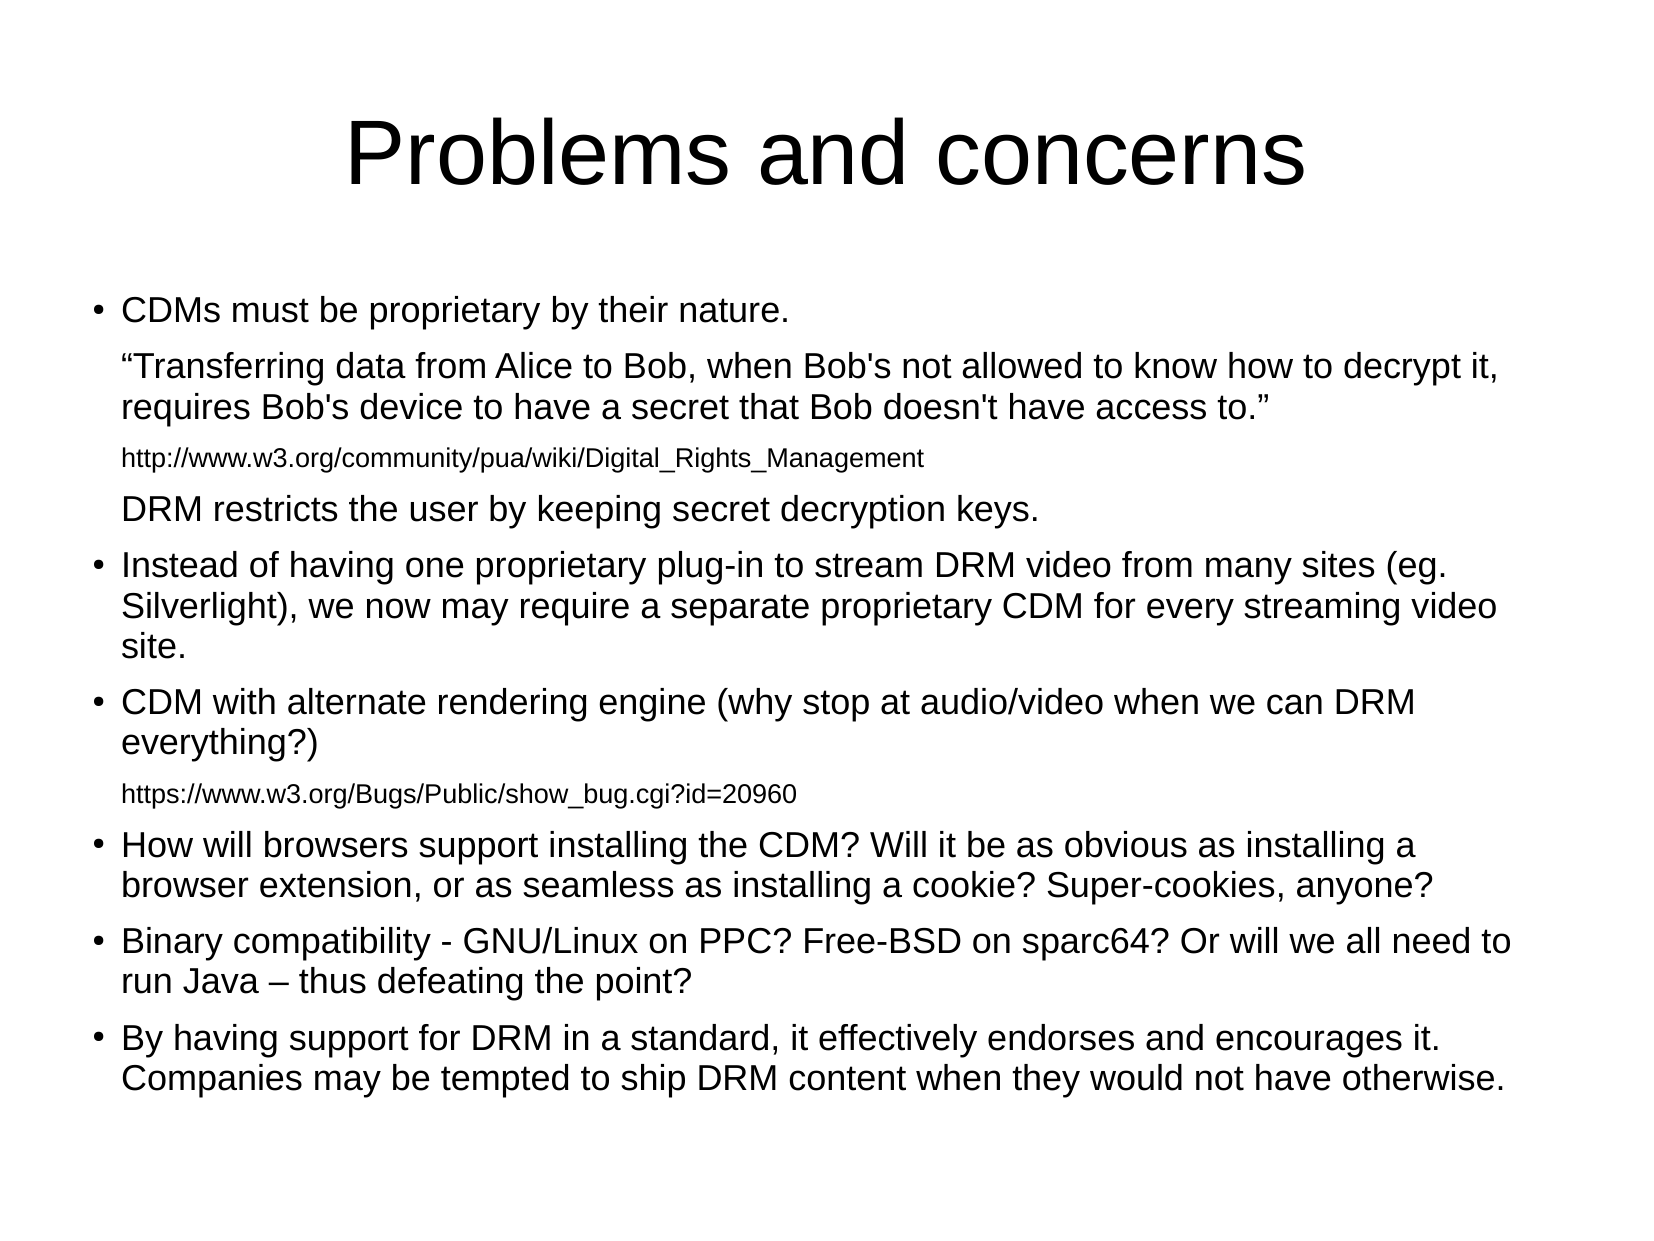

# Problems and concerns
CDMs must be proprietary by their nature.
“Transferring data from Alice to Bob, when Bob's not allowed to know how to decrypt it, requires Bob's device to have a secret that Bob doesn't have access to.”
http://www.w3.org/community/pua/wiki/Digital_Rights_Management
DRM restricts the user by keeping secret decryption keys.
Instead of having one proprietary plug-in to stream DRM video from many sites (eg. Silverlight), we now may require a separate proprietary CDM for every streaming video site.
CDM with alternate rendering engine (why stop at audio/video when we can DRM everything?)
https://www.w3.org/Bugs/Public/show_bug.cgi?id=20960
How will browsers support installing the CDM? Will it be as obvious as installing a browser extension, or as seamless as installing a cookie? Super-cookies, anyone?
Binary compatibility - GNU/Linux on PPC? Free-BSD on sparc64? Or will we all need to run Java – thus defeating the point?
By having support for DRM in a standard, it effectively endorses and encourages it. Companies may be tempted to ship DRM content when they would not have otherwise.